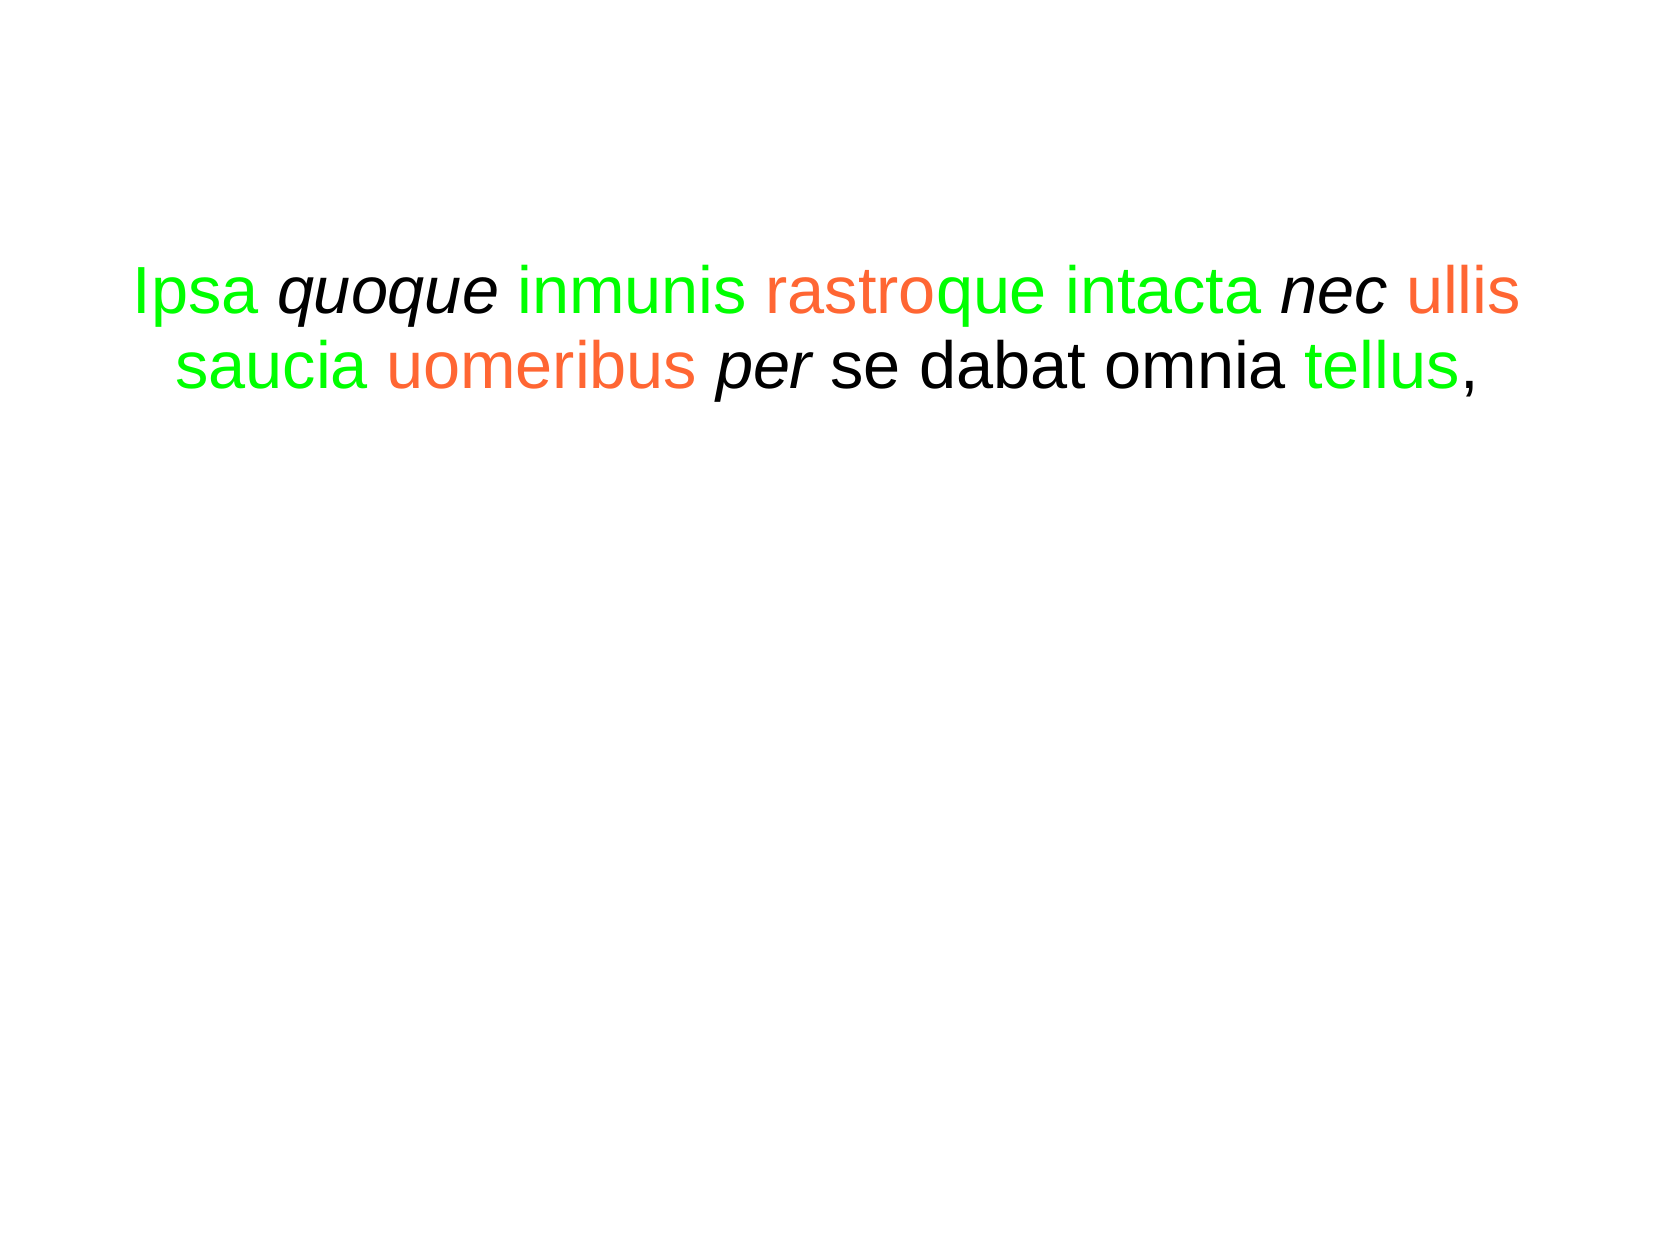

# Ipsa quoque inmunis rastroque intacta nec ullis saucia uomeribus per se dabat omnia tellus,